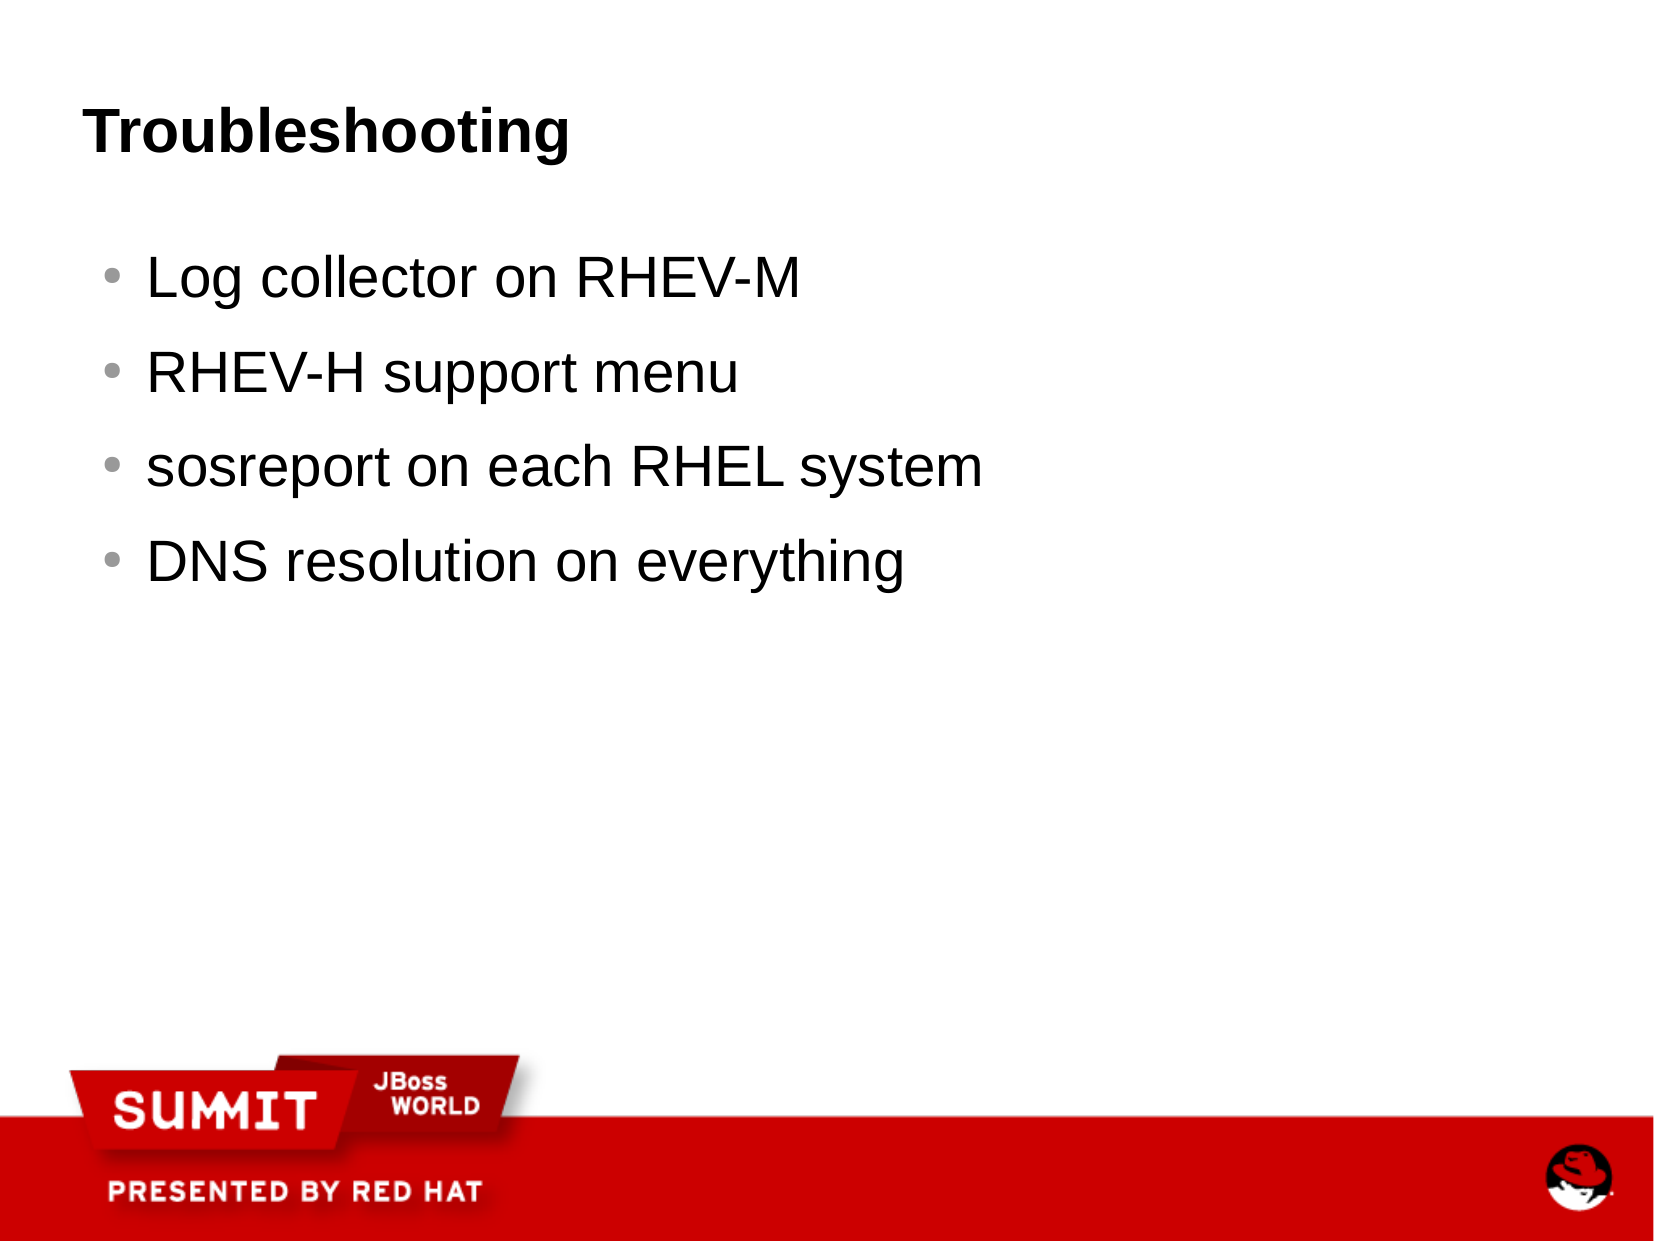

# Troubleshooting
Log collector on RHEV-M
RHEV-H support menu
sosreport on each RHEL system
DNS resolution on everything